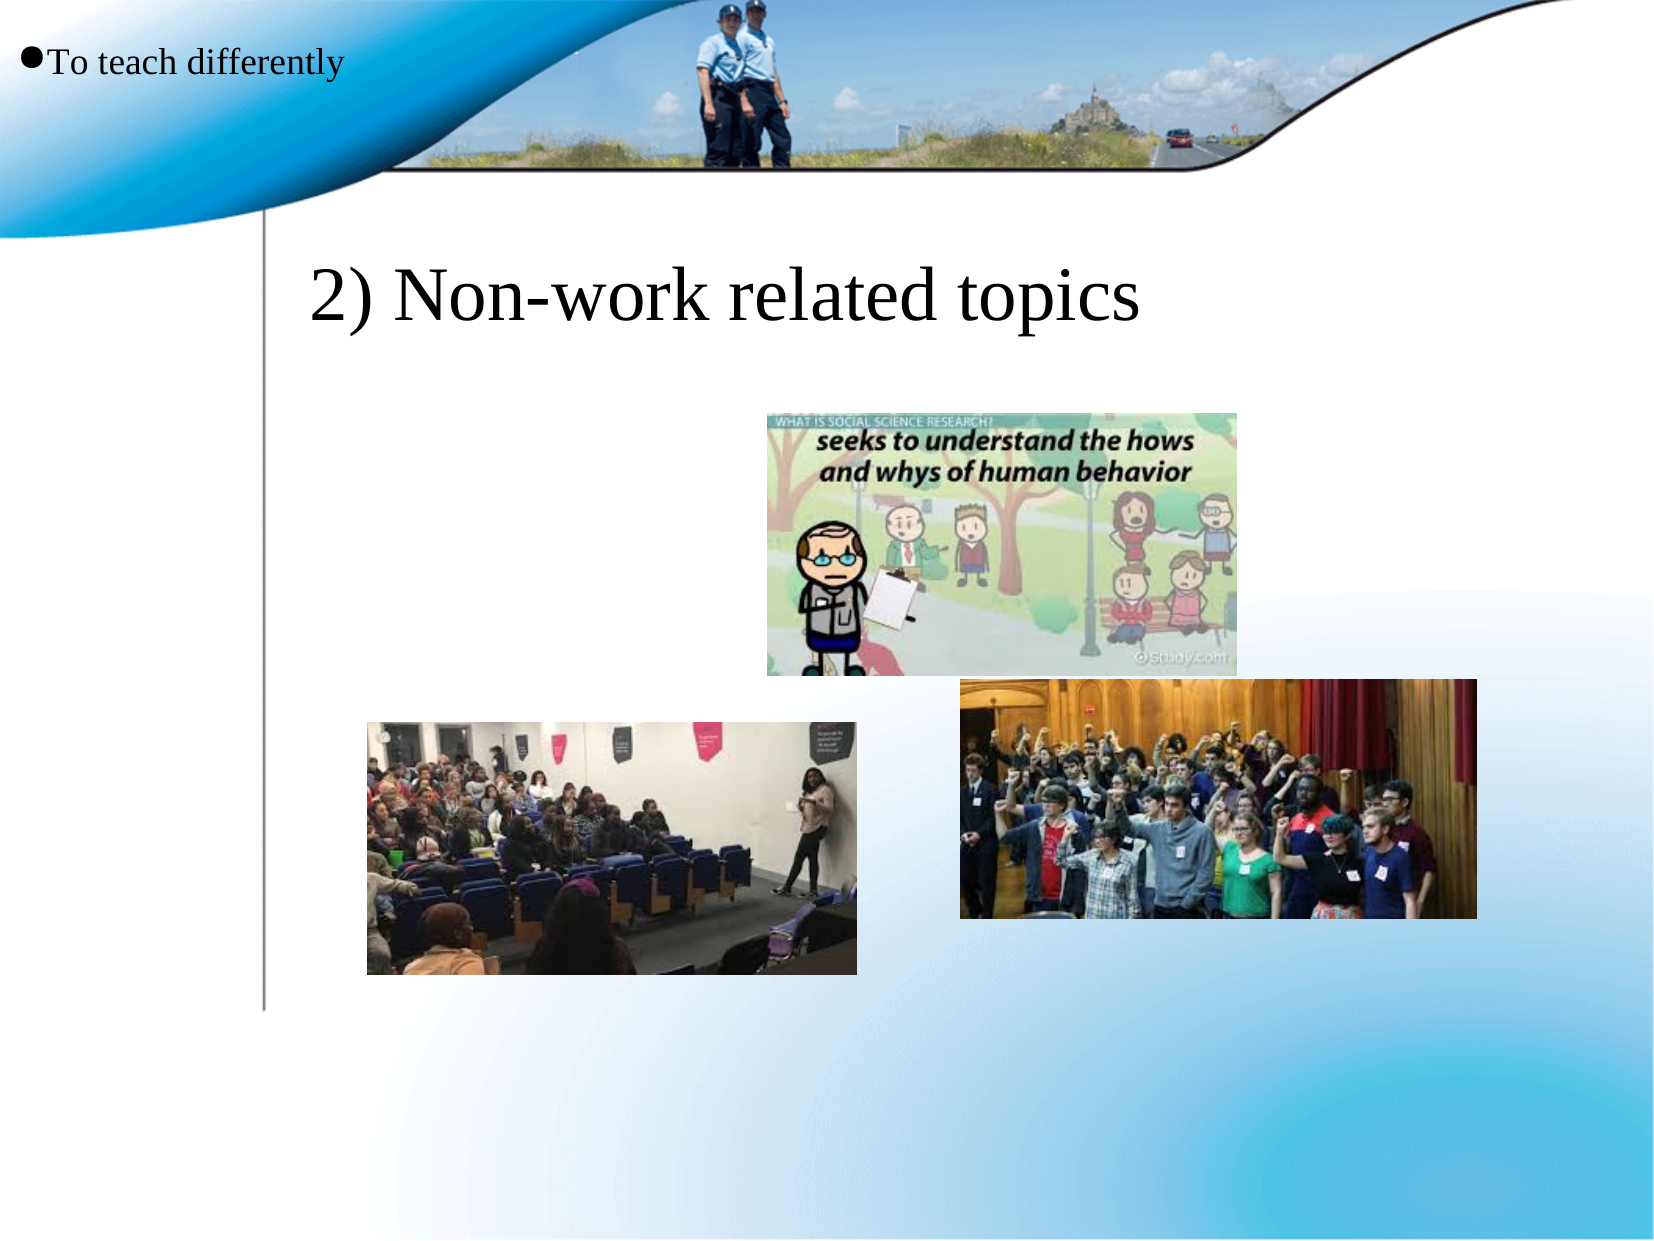

To teach differently
2) Non-work related topics